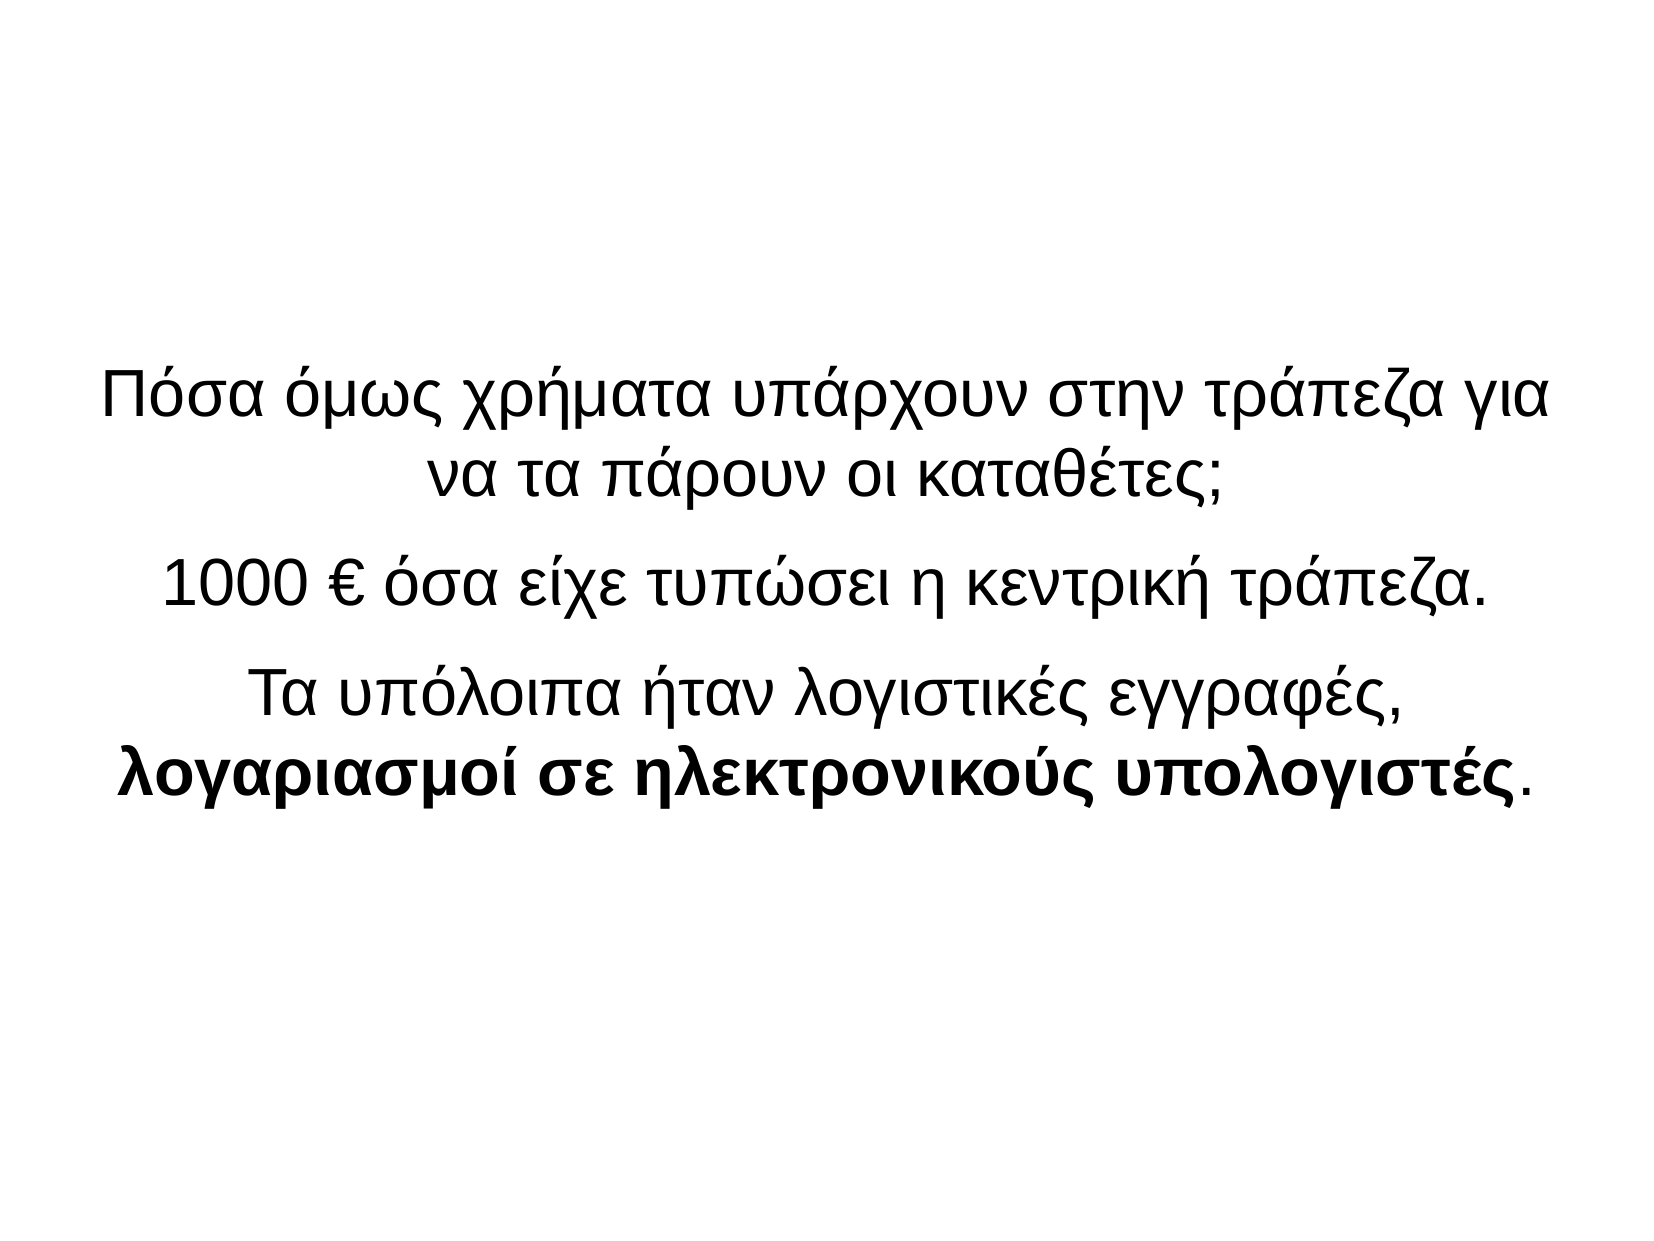

# Πόσα όμως χρήματα υπάρχουν στην τράπεζα για να τα πάρουν οι καταθέτες;
1000 € όσα είχε τυπώσει η κεντρική τράπεζα.
Τα υπόλοιπα ήταν λογιστικές εγγραφές, λογαριασμοί σε ηλεκτρονικούς υπολογιστές.